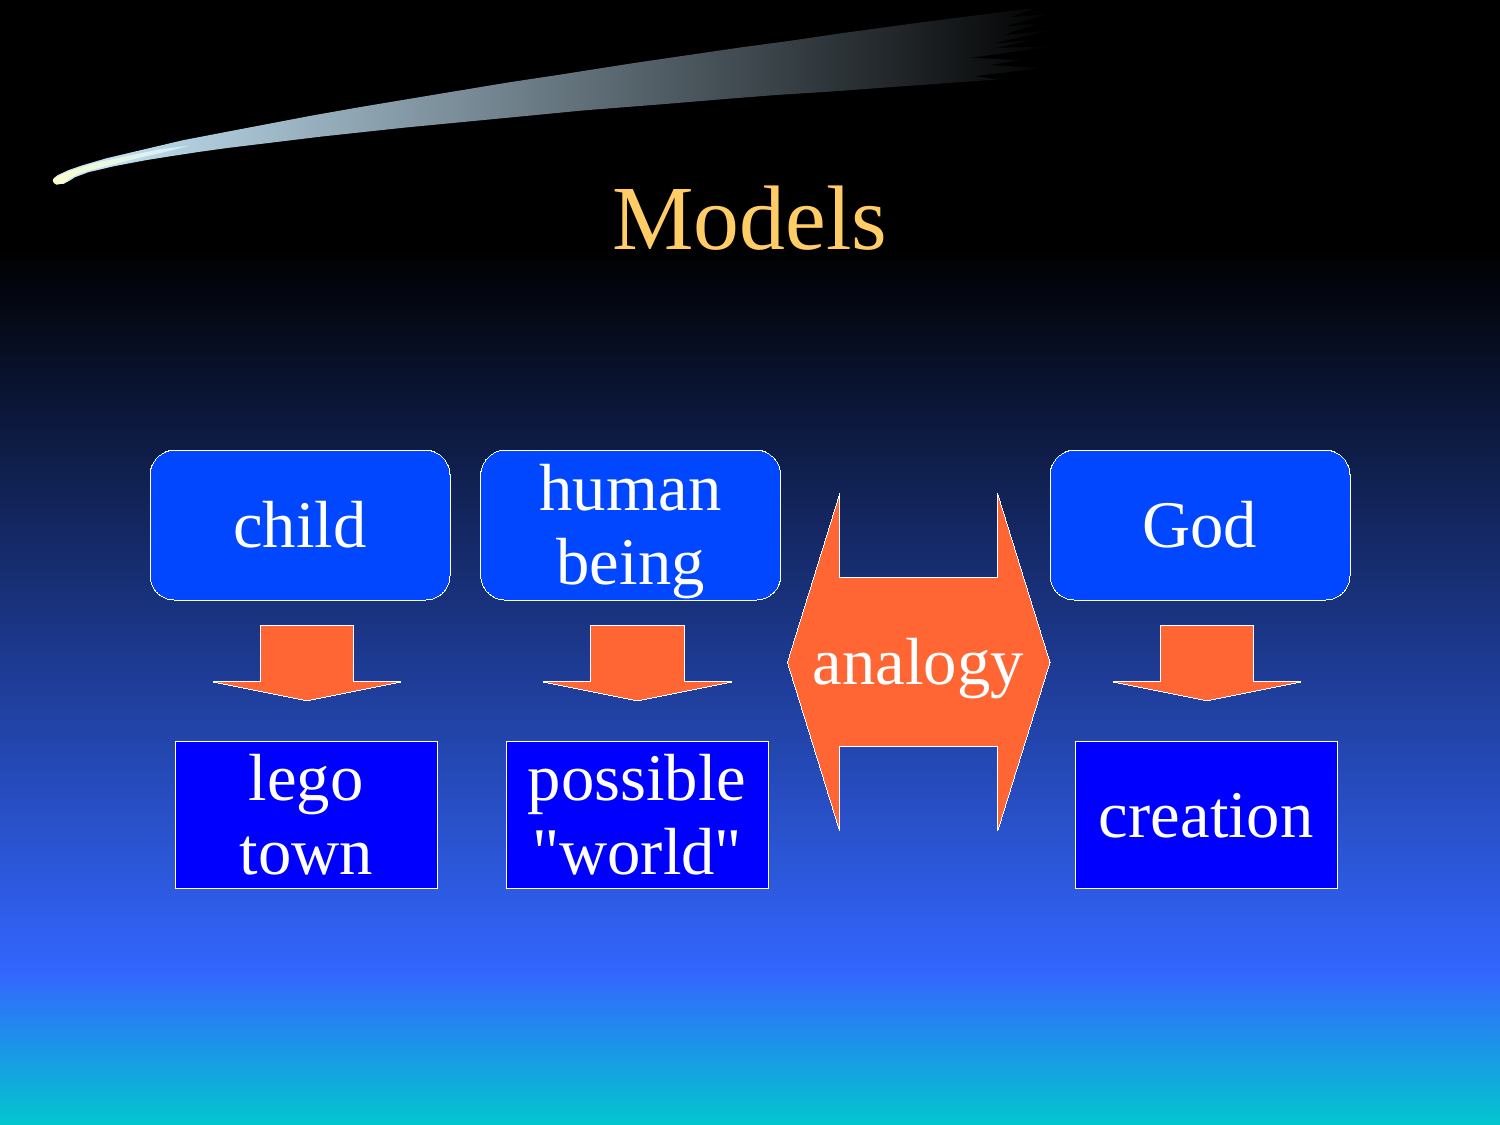

# Models
child
human
being
possible
"world"
God
creation
analogy
lego
town